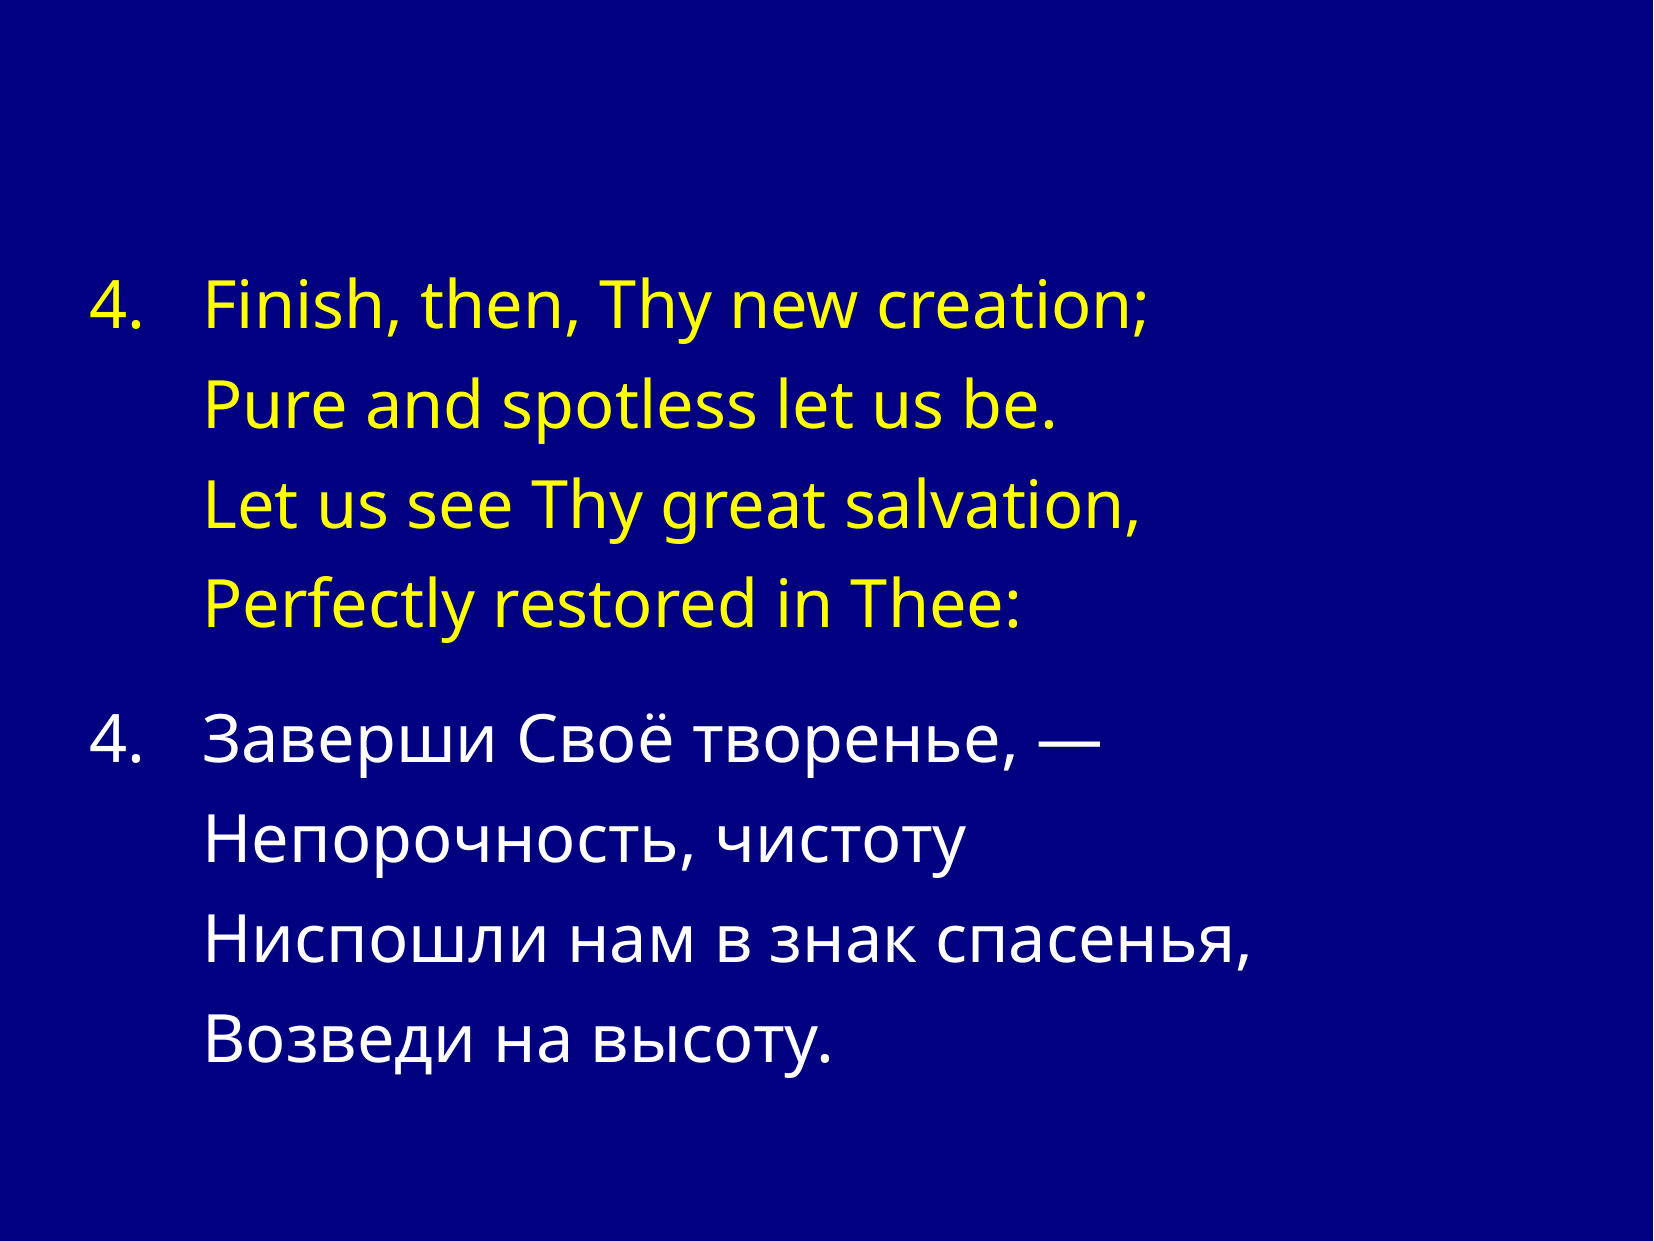

4.	Finish, then, Thy new creation;
	Pure and spotless let us be.
	Let us see Thy great salvation,
	Perfectly restored in Thee:
4.	Заверши Своё творенье, —
	Непорочность, чистоту
	Ниспошли нам в знак спасенья,
	Возведи на высоту.